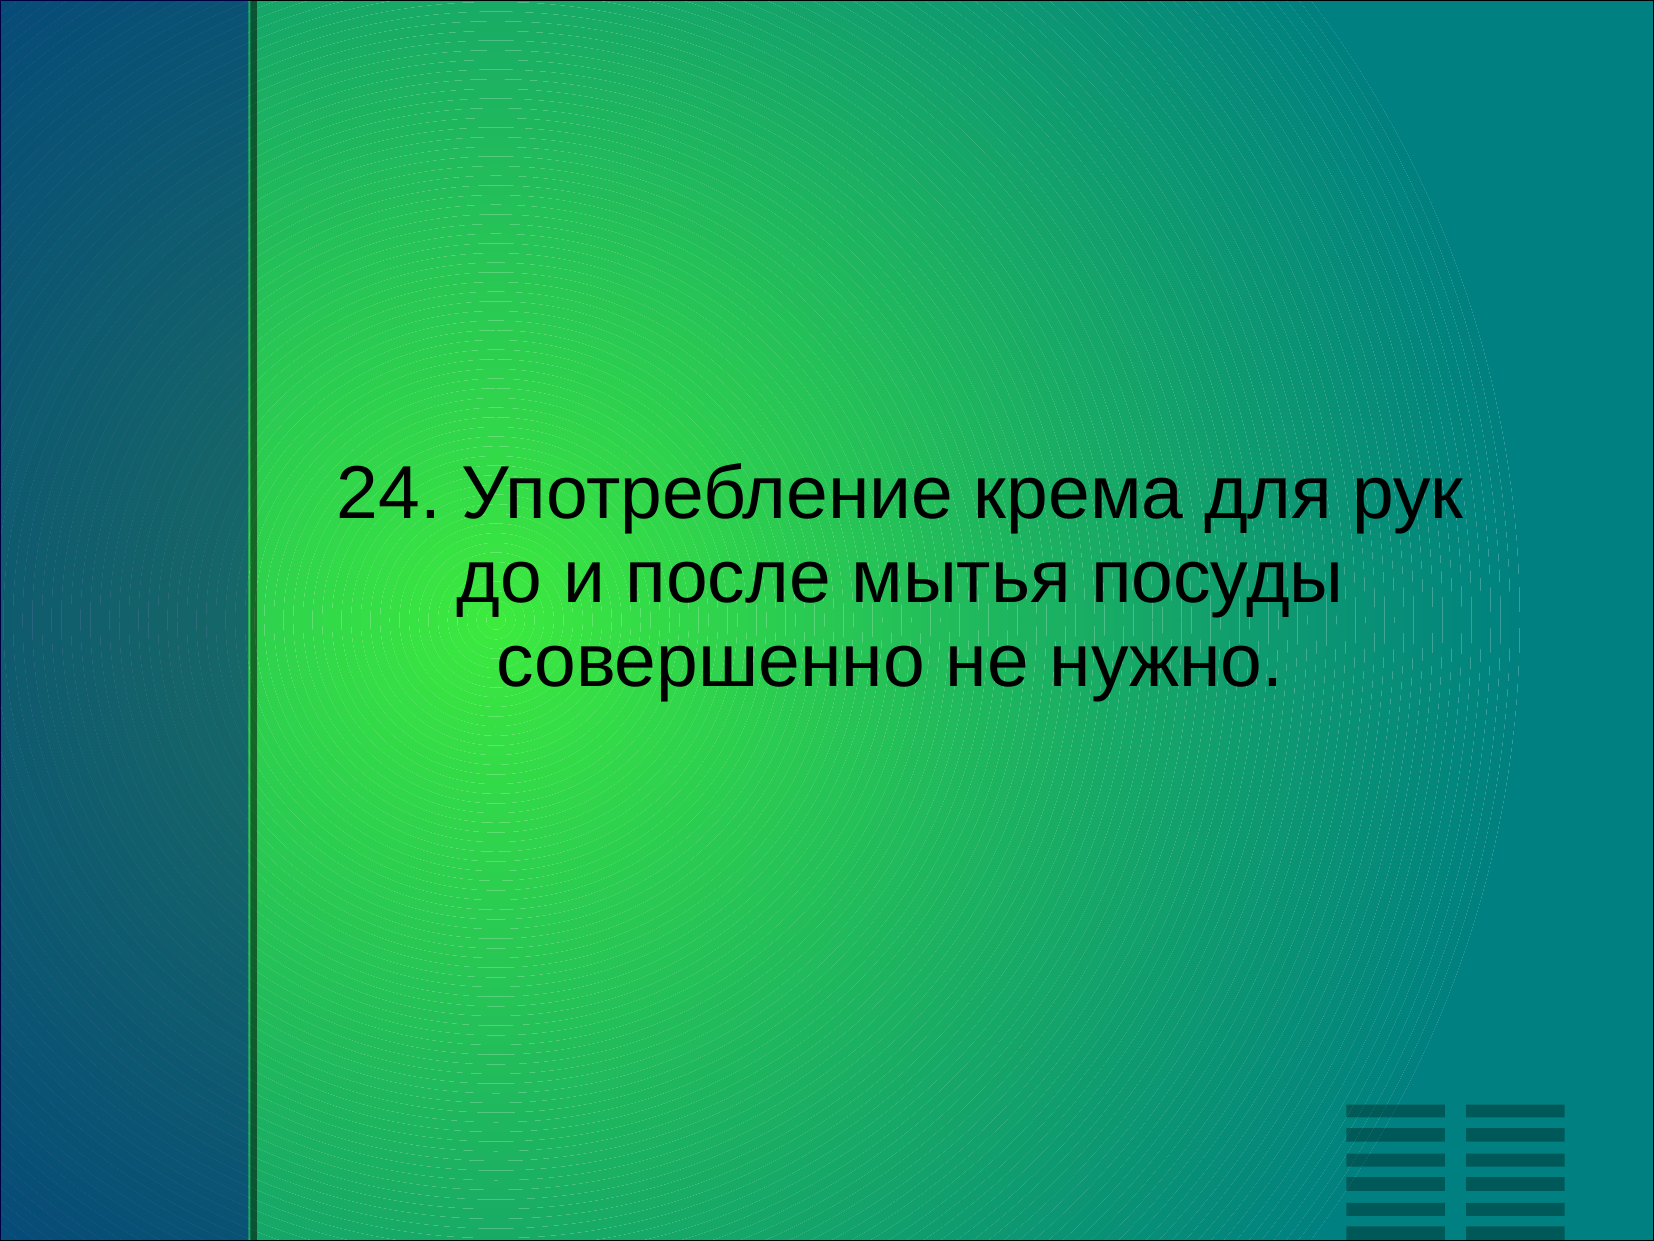

#
24. Употребление крема для рук до и после мытья посуды совершенно не нужно.